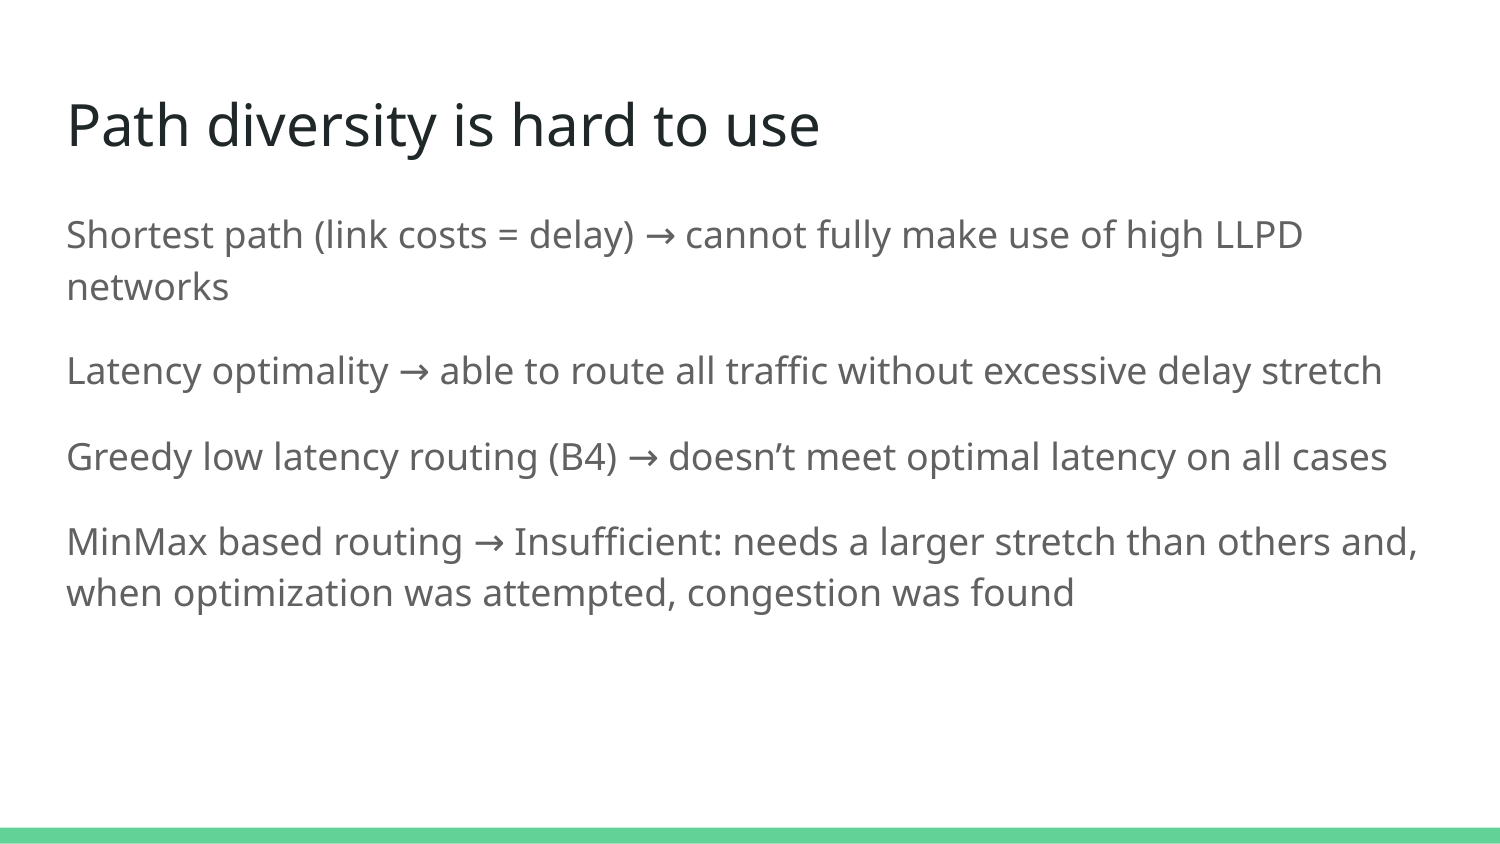

# Path diversity is hard to use
Shortest path (link costs = delay) → cannot fully make use of high LLPD networks
Latency optimality → able to route all traffic without excessive delay stretch
Greedy low latency routing (B4) → doesn’t meet optimal latency on all cases
MinMax based routing → Insufficient: needs a larger stretch than others and, when optimization was attempted, congestion was found